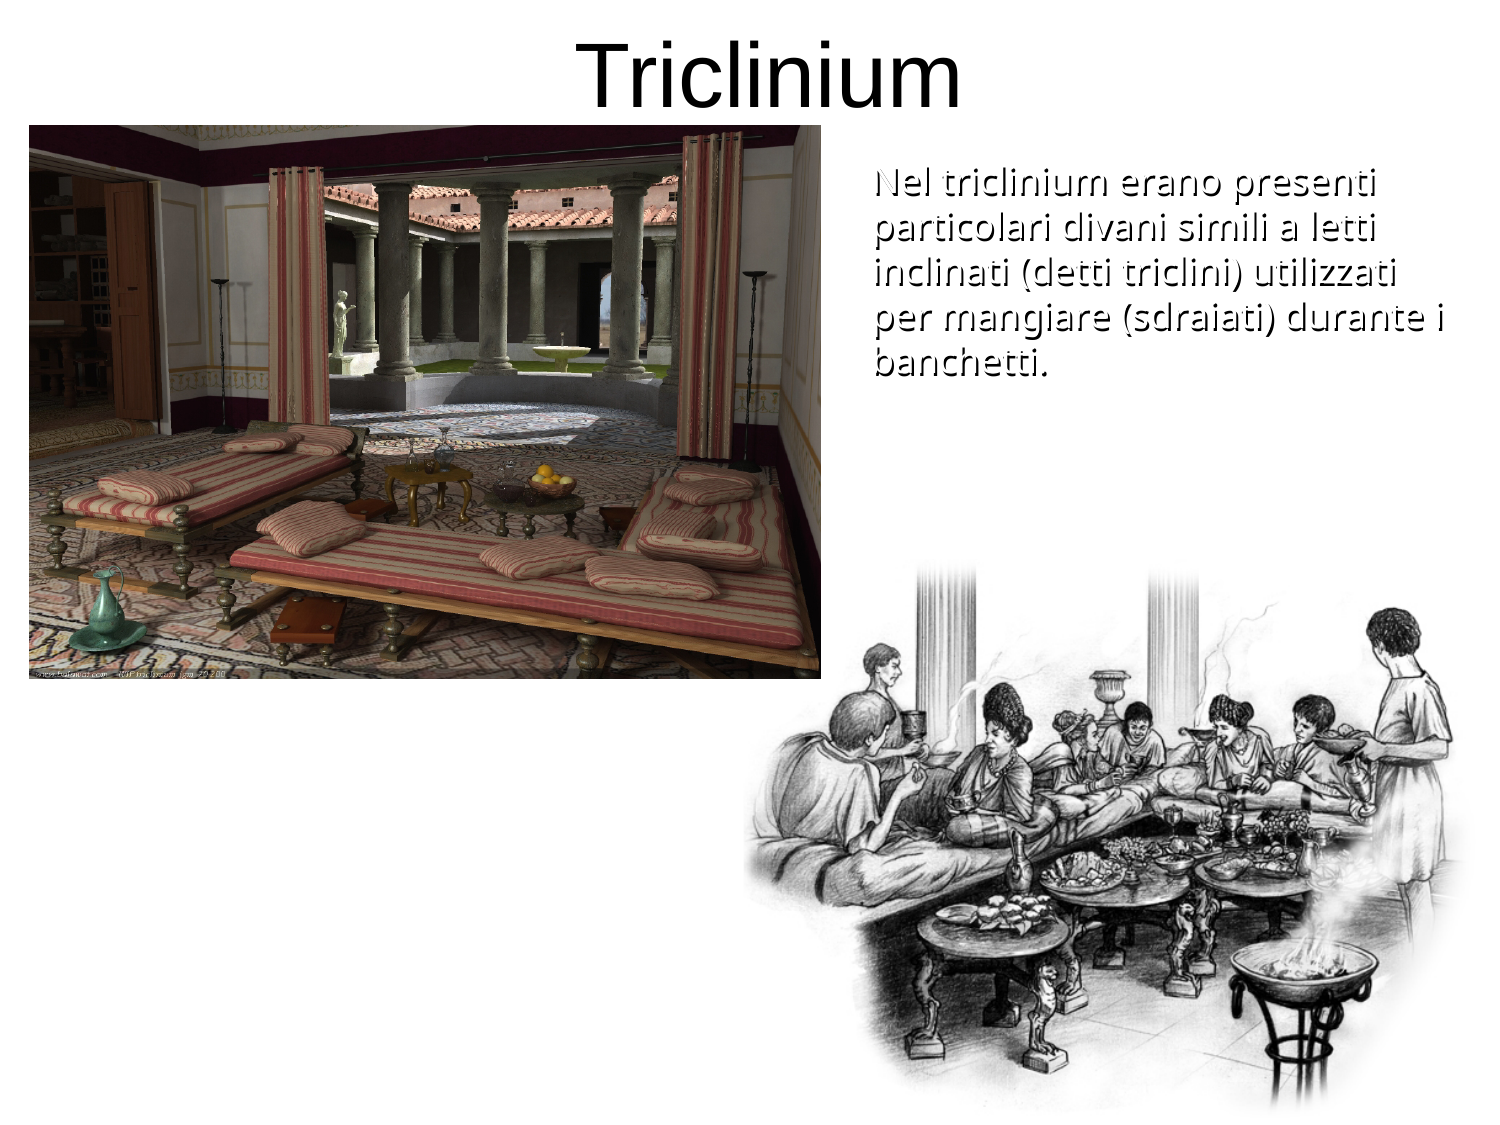

# Triclinium
Nel triclinium erano presenti particolari divani simili a letti inclinati (detti triclini) utilizzati per mangiare (sdraiati) durante i banchetti.
Le pareti erano sempre adornate con decorazioni ad affresco di colori intensi più o meno complesse. Potevano essere semplici disegni geometrici o riportare scene con molti personaggi e finte architetture e/o paesaggi.